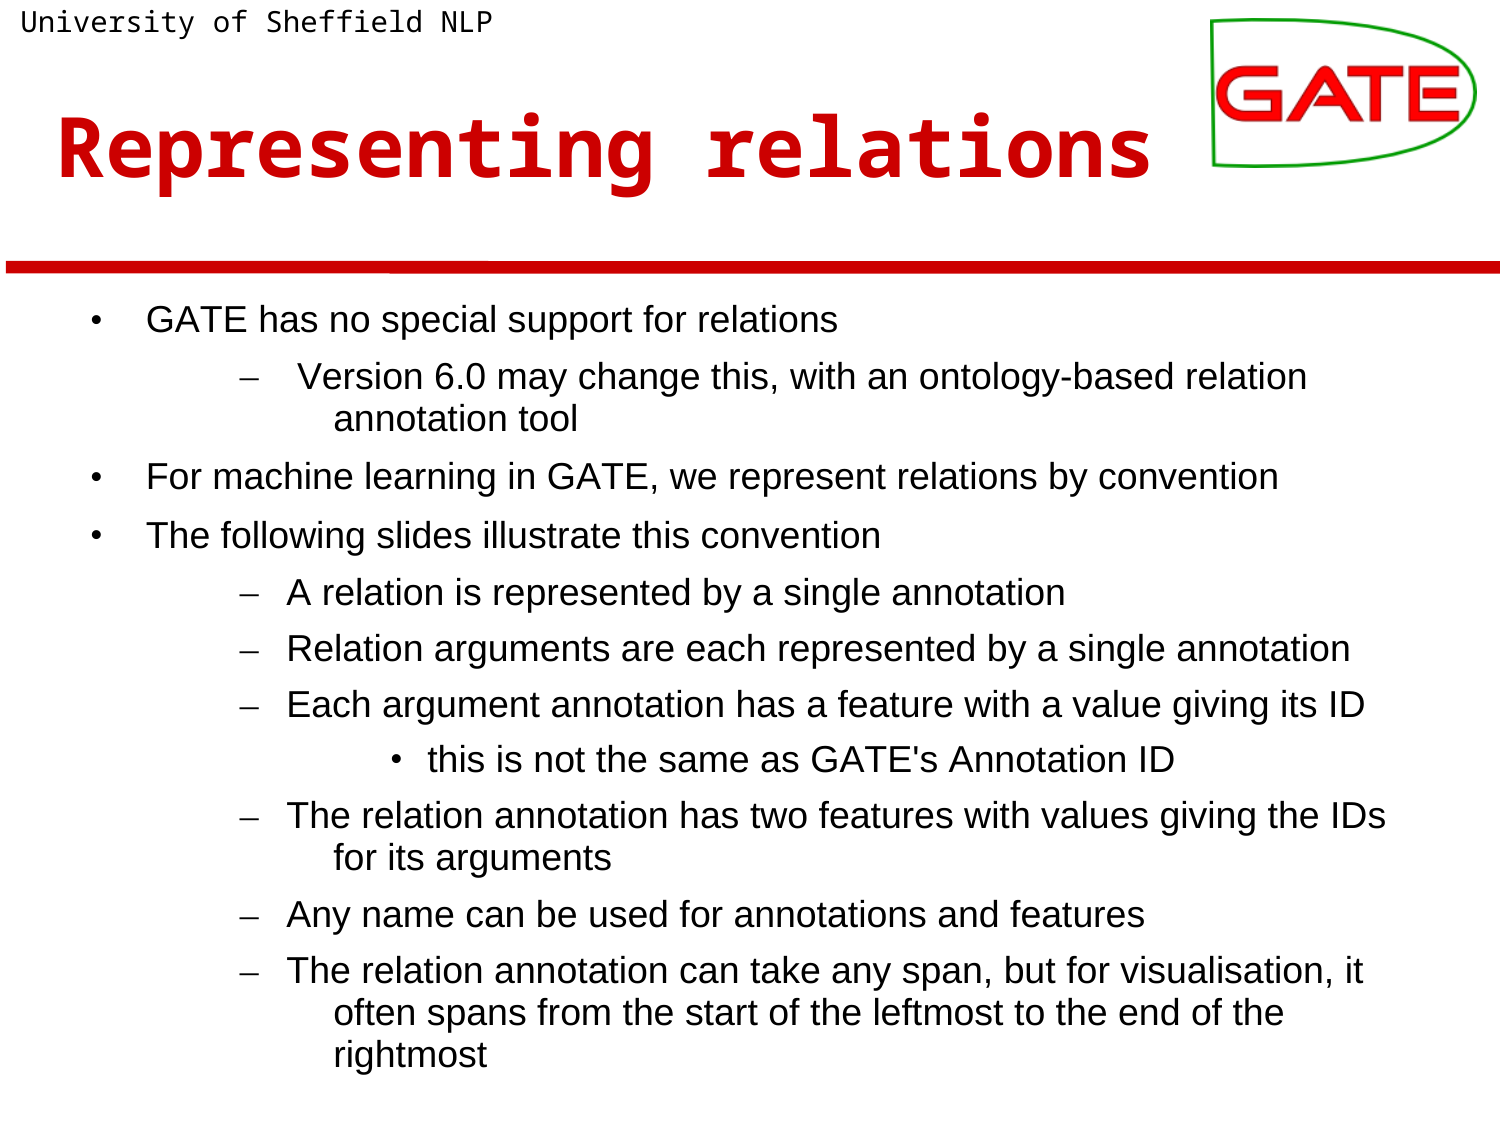

# Representing relations
GATE has no special support for relations
 Version 6.0 may change this, with an ontology-based relation annotation tool
For machine learning in GATE, we represent relations by convention
The following slides illustrate this convention
A relation is represented by a single annotation
Relation arguments are each represented by a single annotation
Each argument annotation has a feature with a value giving its ID
this is not the same as GATE's Annotation ID
The relation annotation has two features with values giving the IDs for its arguments
Any name can be used for annotations and features
The relation annotation can take any span, but for visualisation, it often spans from the start of the leftmost to the end of the rightmost